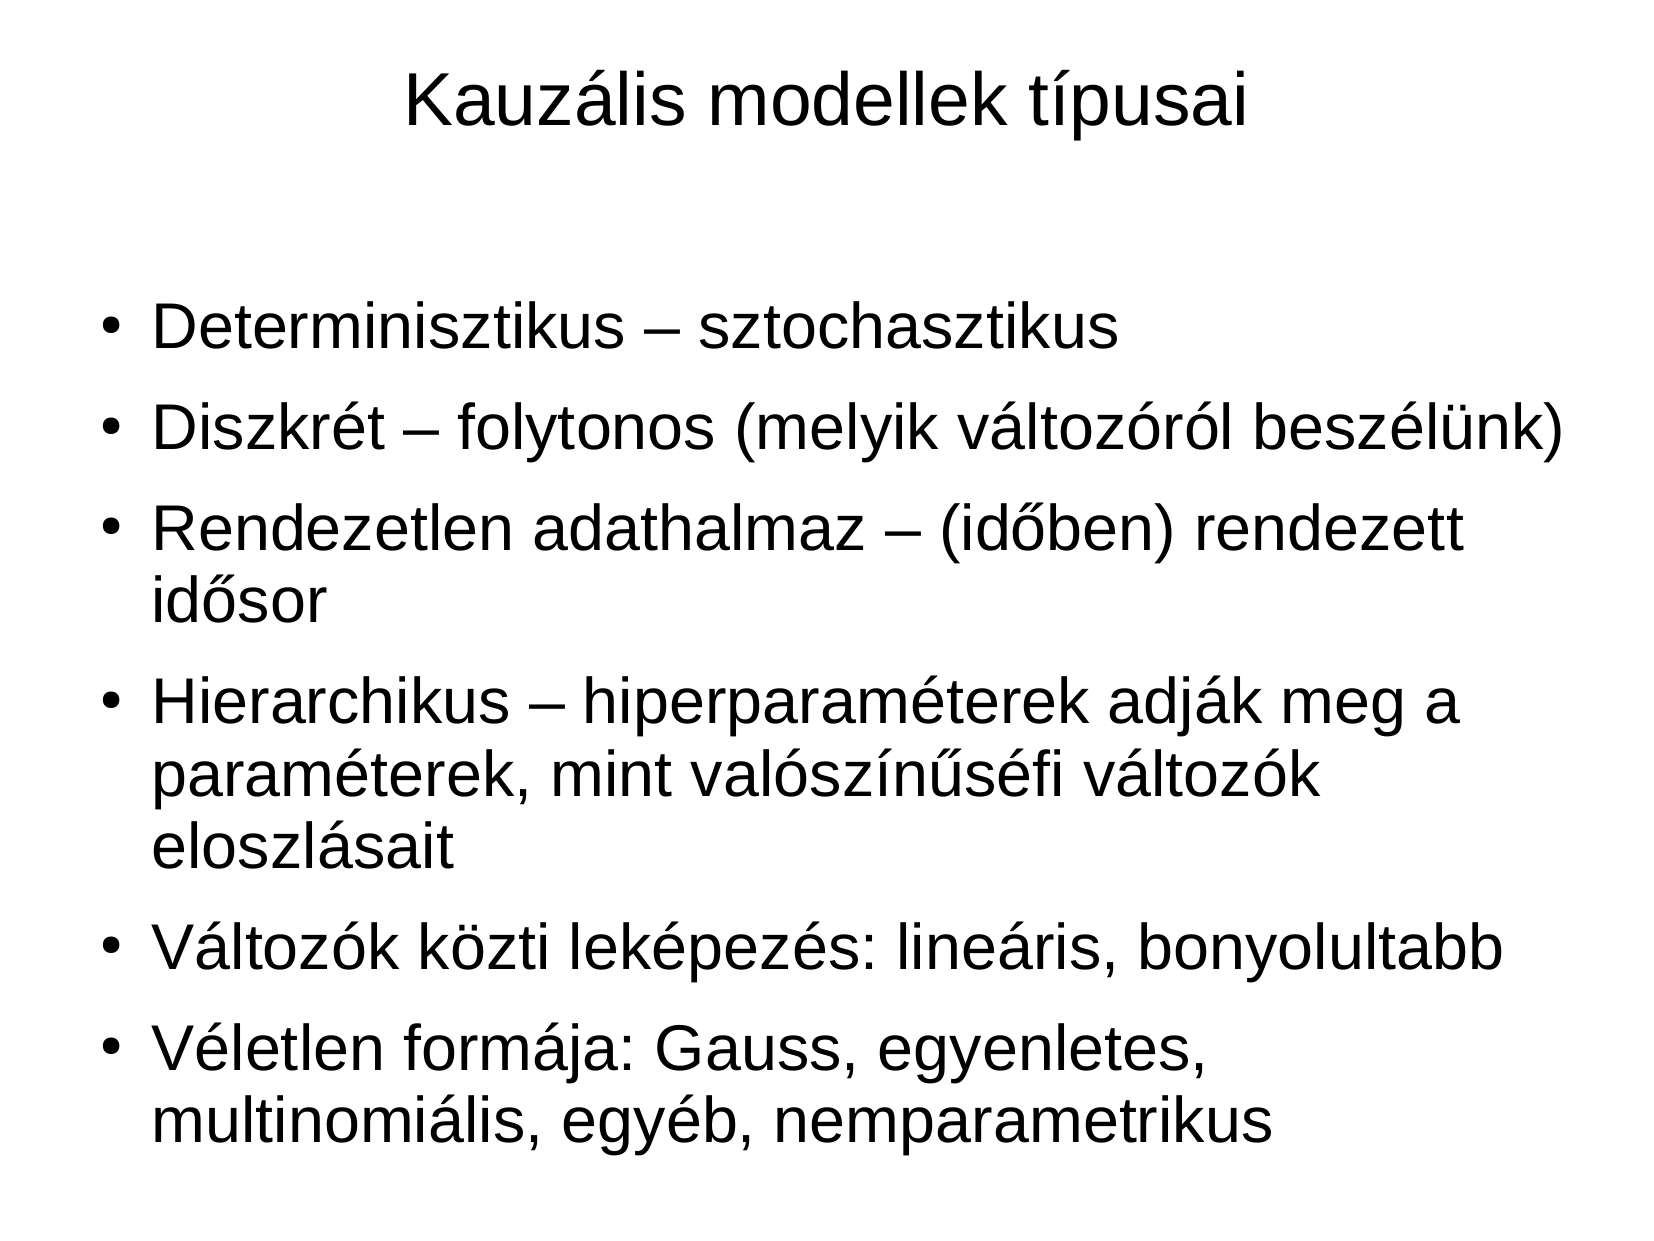

# Kauzális modellek típusai
Determinisztikus – sztochasztikus
Diszkrét – folytonos (melyik változóról beszélünk)
Rendezetlen adathalmaz – (időben) rendezett idősor
Hierarchikus – hiperparaméterek adják meg a paraméterek, mint valószínűséfi változók eloszlásait
Változók közti leképezés: lineáris, bonyolultabb
Véletlen formája: Gauss, egyenletes, multinomiális, egyéb, nemparametrikus